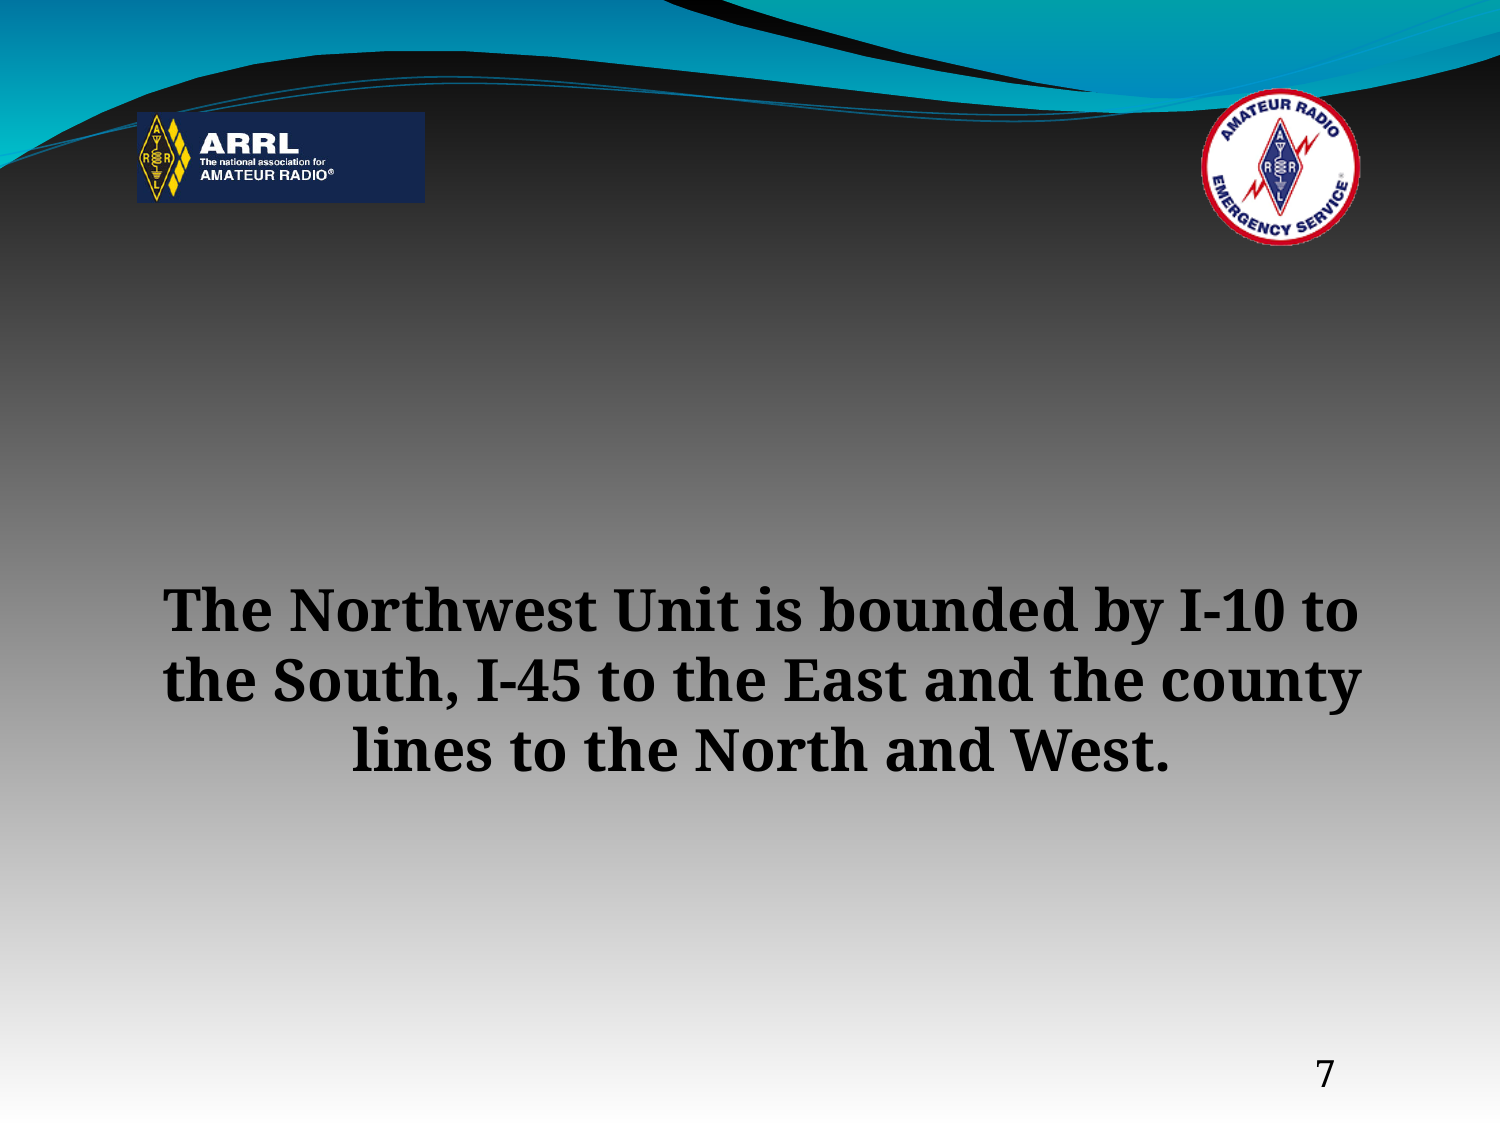

#
The Northwest Unit is bounded by I-10 to the South, I-45 to the East and the county lines to the North and West.